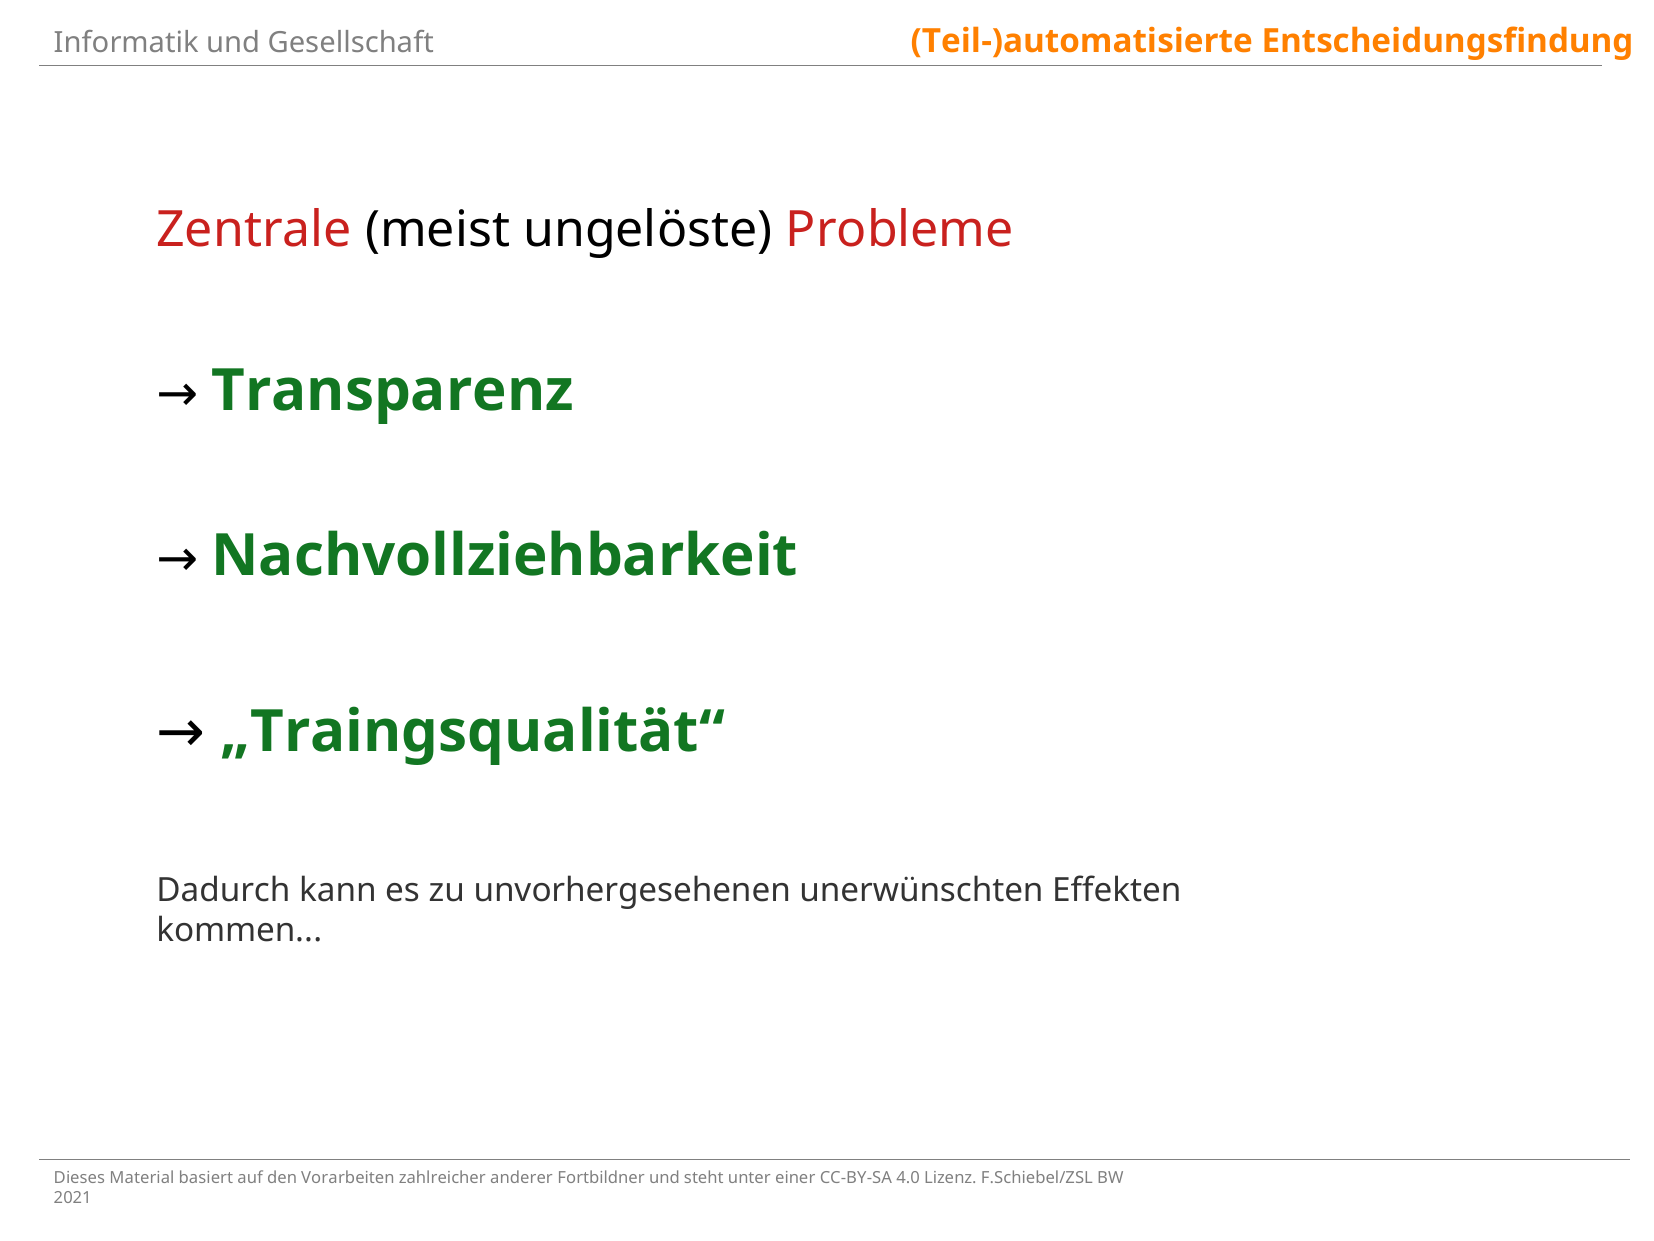

(Teil-)automatisierte Entscheidungsfindung
Informatik und Gesellschaft
Zentrale (meist ungelöste) Probleme
→ Transparenz
→ Nachvollziehbarkeit
→ „Traingsqualität“
Dadurch kann es zu unvorhergesehenen unerwünschten Effekten kommen...